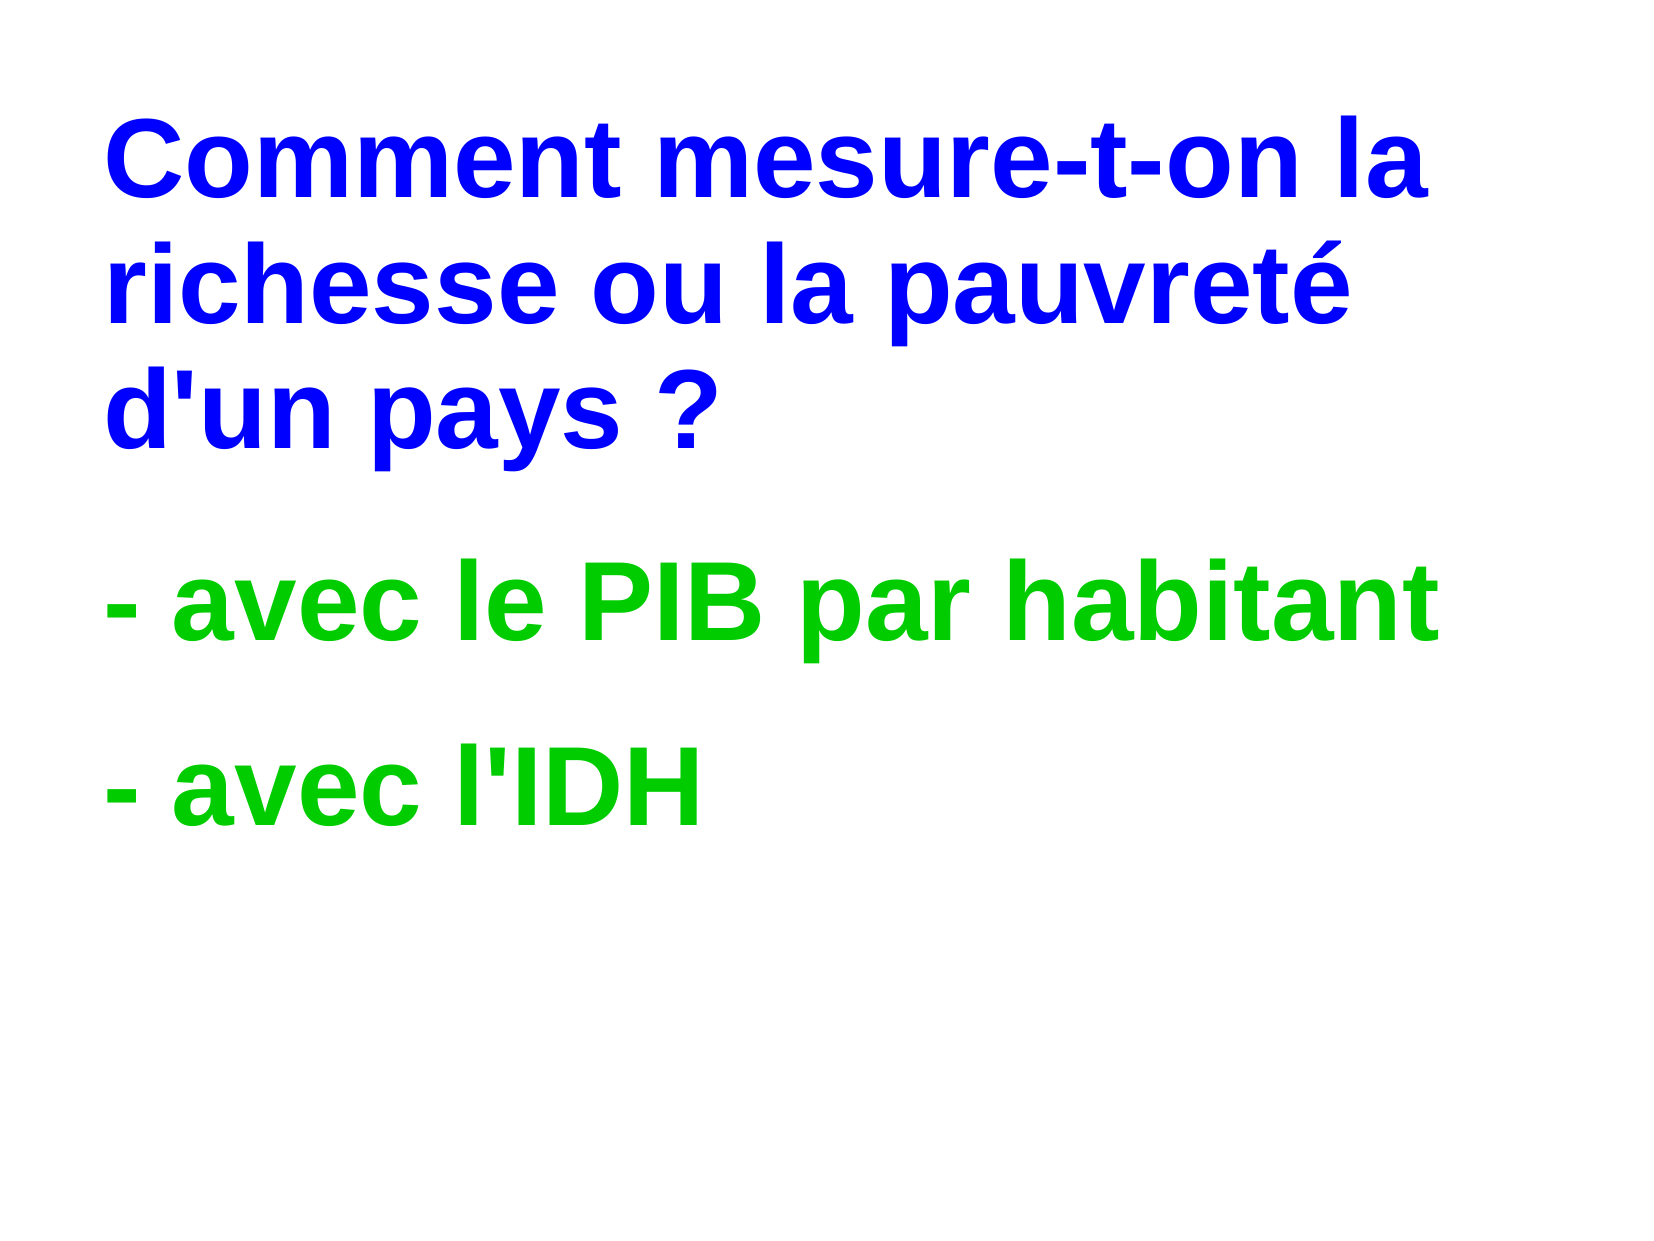

Comment mesure-t-on la richesse ou la pauvreté d'un pays ?
- avec le PIB par habitant
- avec l'IDH